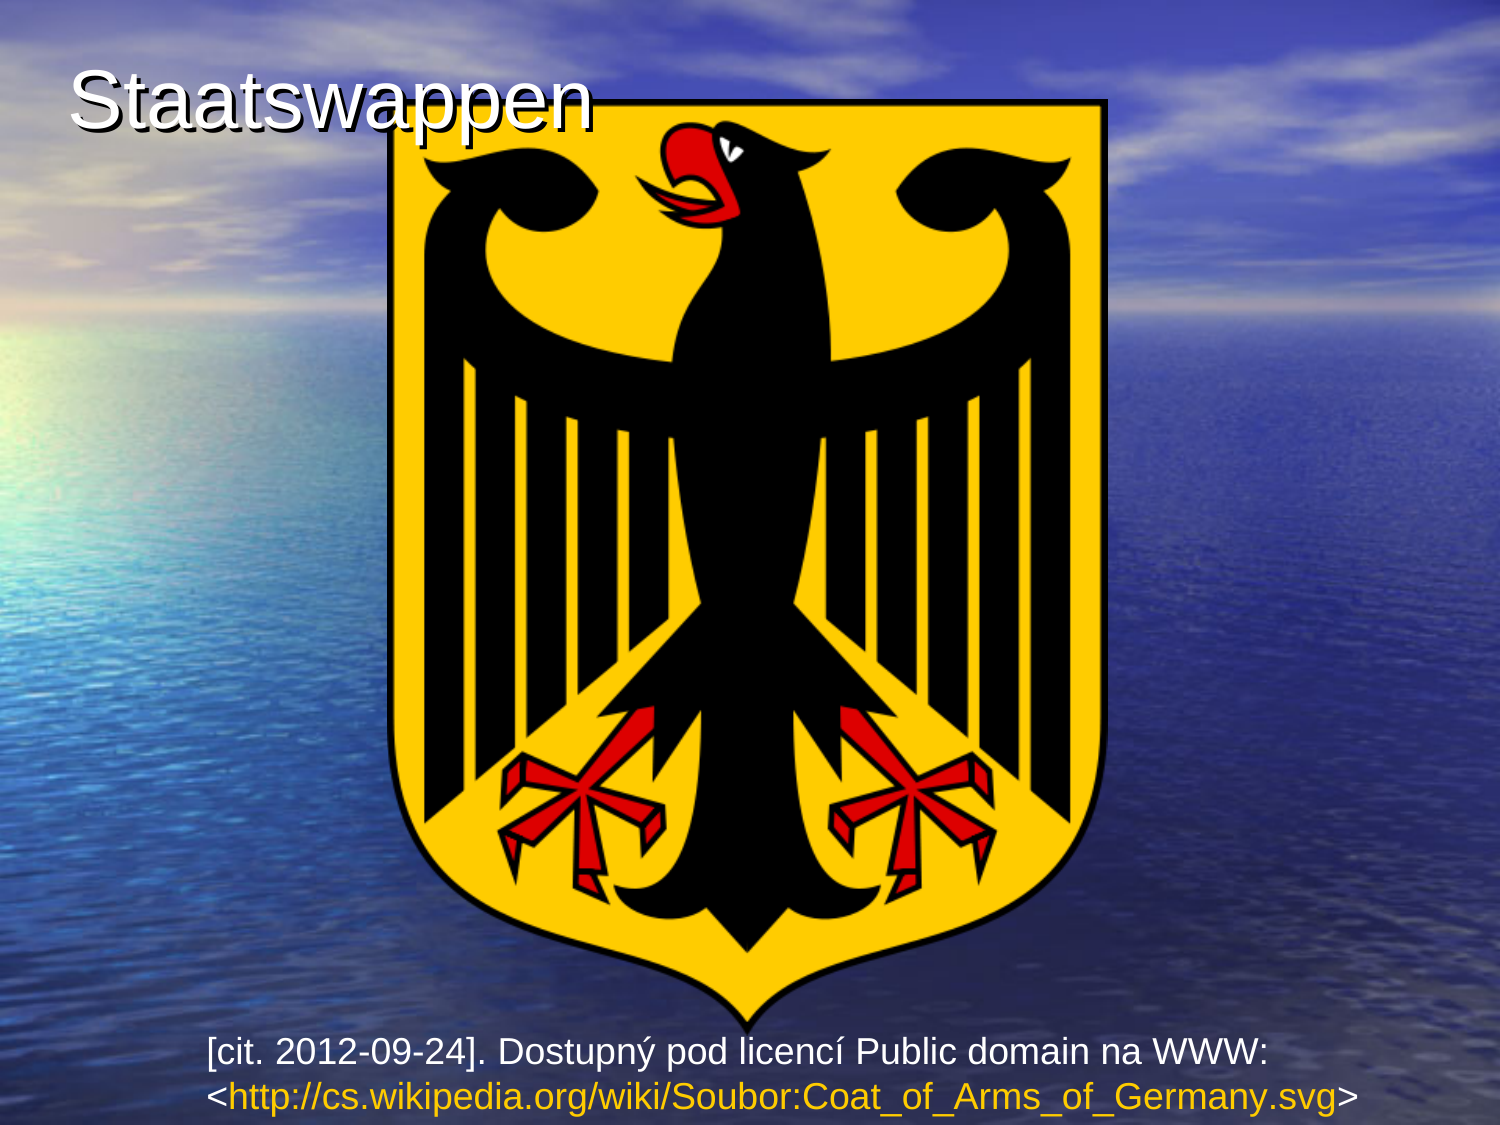

Staatswappen
[cit. 2012-09-24]. Dostupný pod licencí Public domain na WWW:
<http://cs.wikipedia.org/wiki/Soubor:Coat_of_Arms_of_Germany.svg>